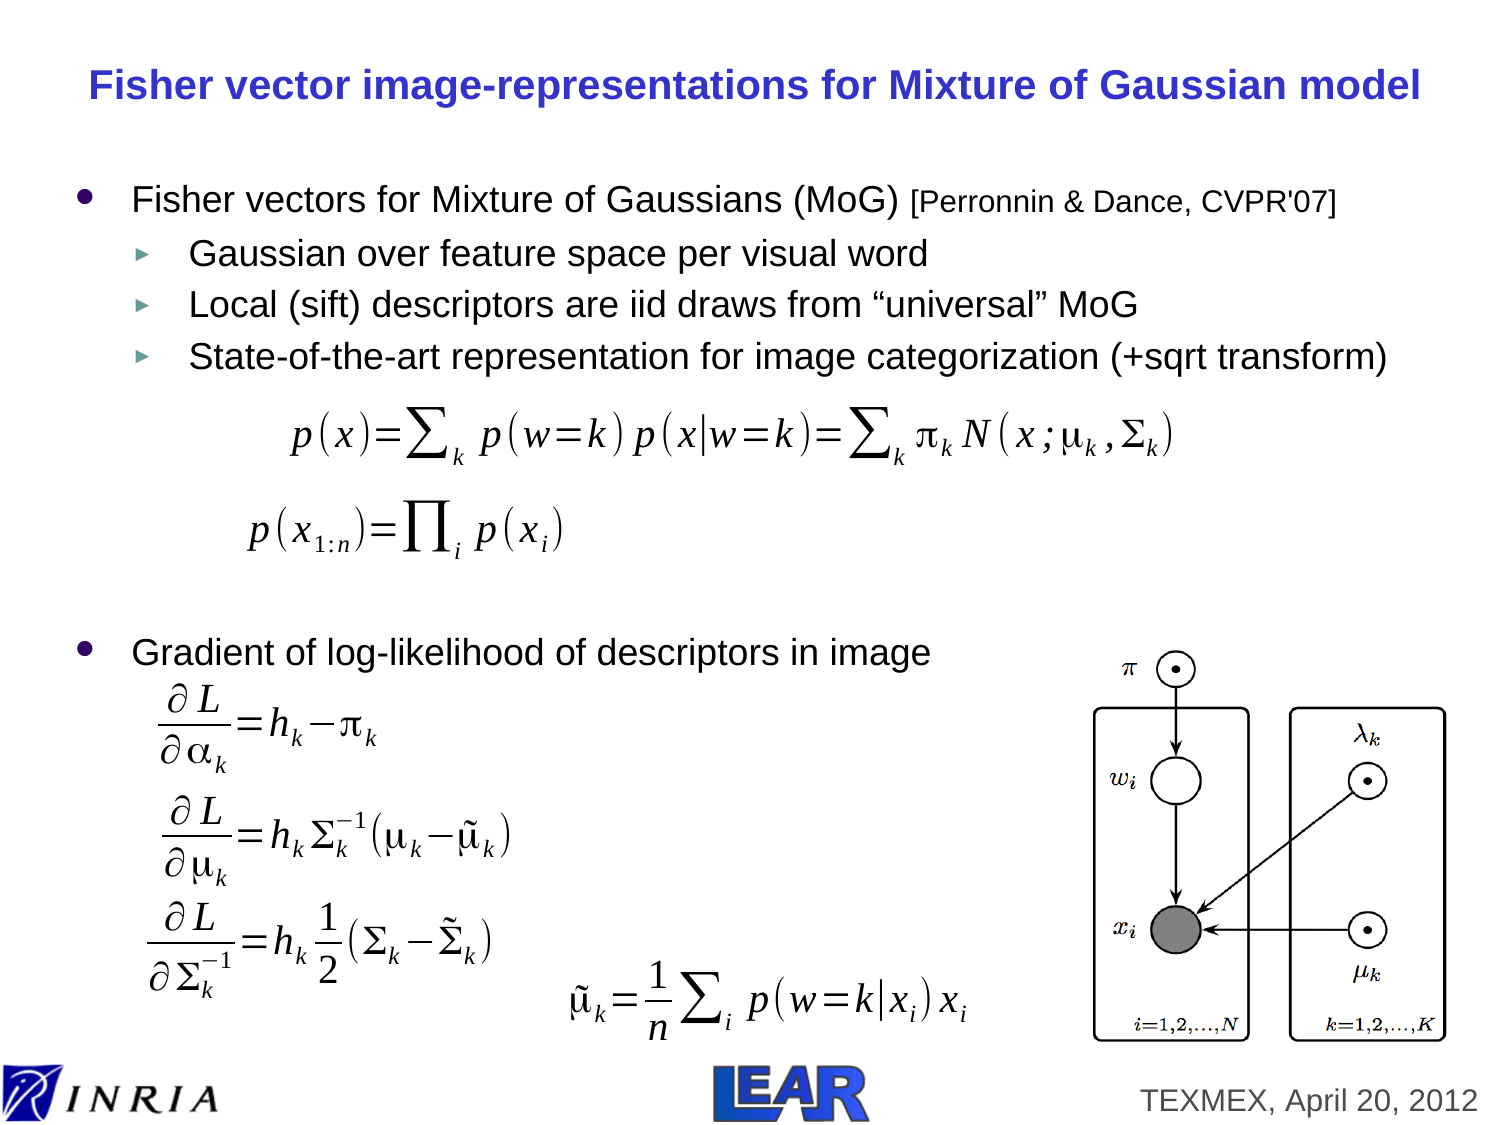

# Fisher vector image-representations for Mixture of Gaussian model
Fisher vectors for Mixture of Gaussians (MoG) [Perronnin & Dance, CVPR'07]
Gaussian over feature space per visual word
Local (sift) descriptors are iid draws from “universal” MoG
State-of-the-art representation for image categorization (+sqrt transform)
Gradient of log-likelihood of descriptors in image